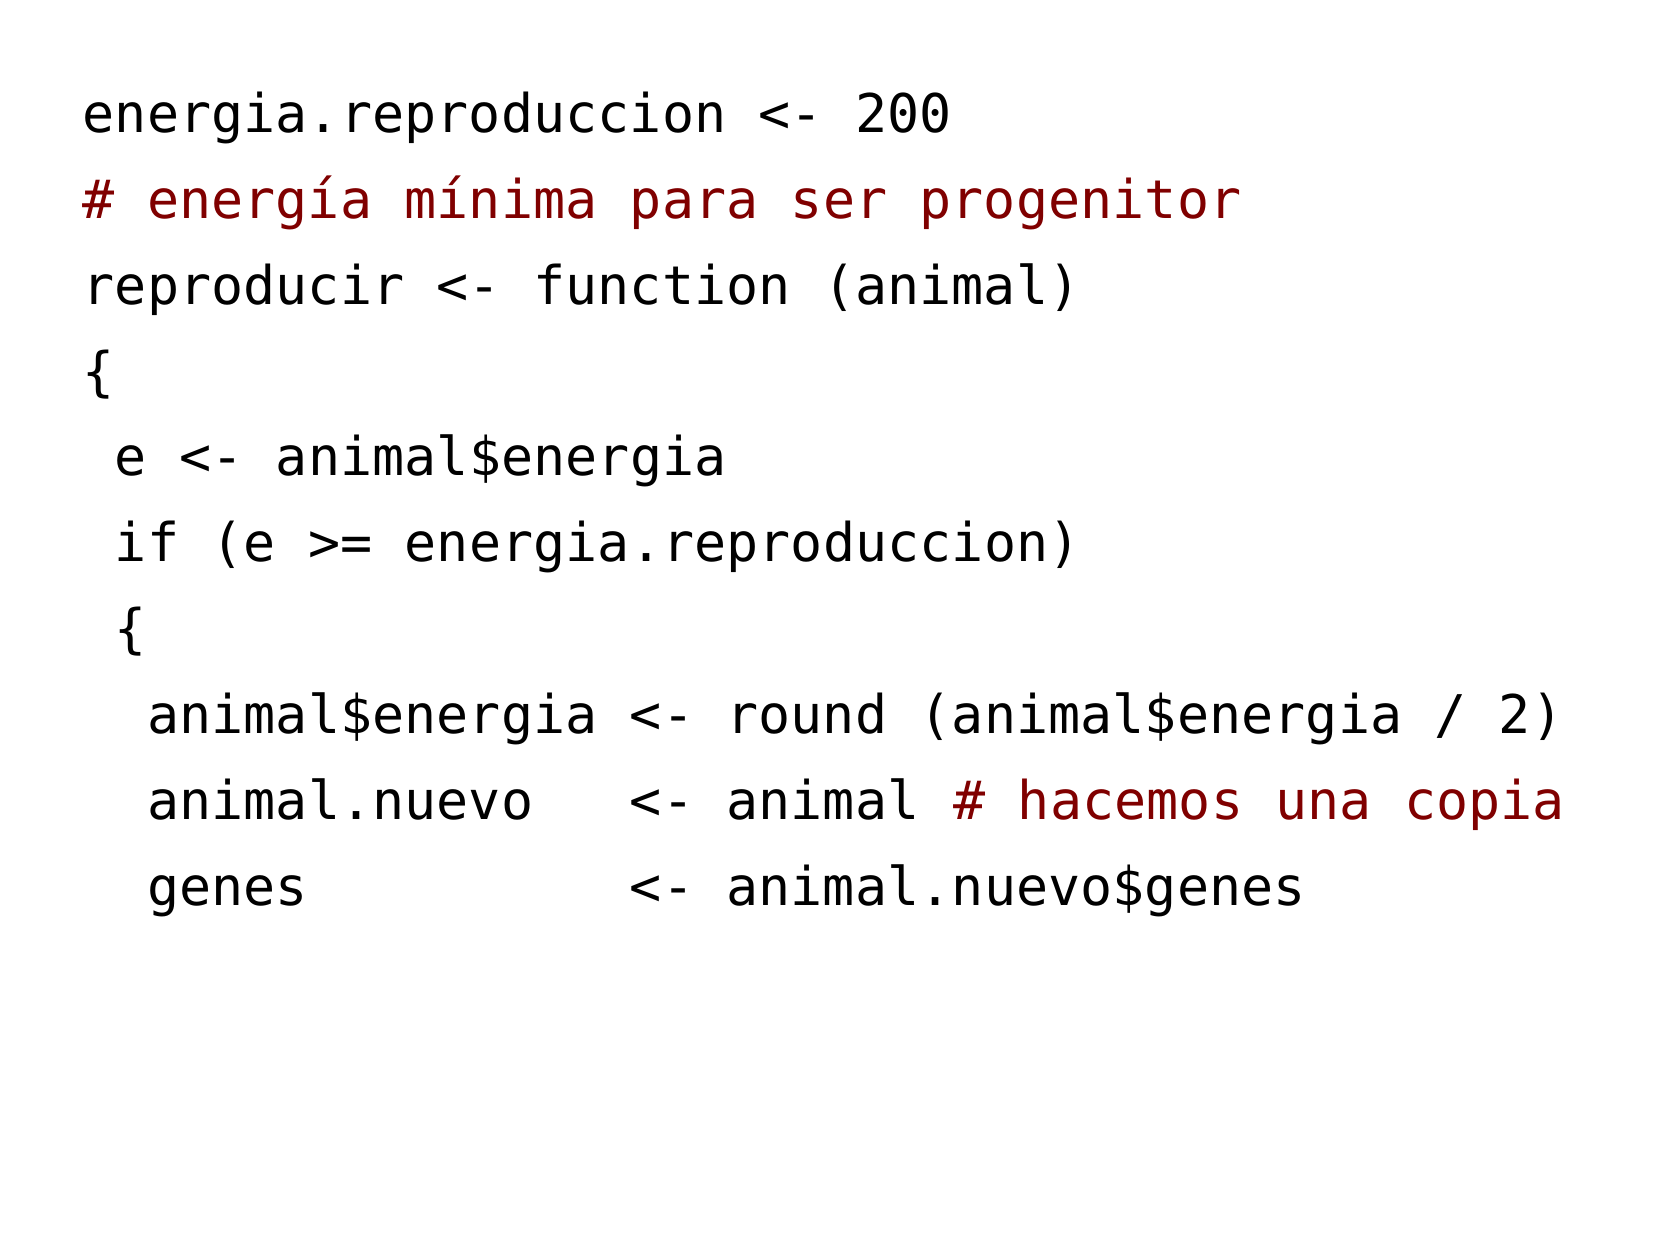

# energia.reproduccion <- 200
# energía mínima para ser progenitor
reproducir <- function (animal)
{
 e <- animal$energia
 if (e >= energia.reproduccion)
 {
 animal$energia <- round (animal$energia / 2)
 animal.nuevo <- animal # hacemos una copia
 genes <- animal.nuevo$genes